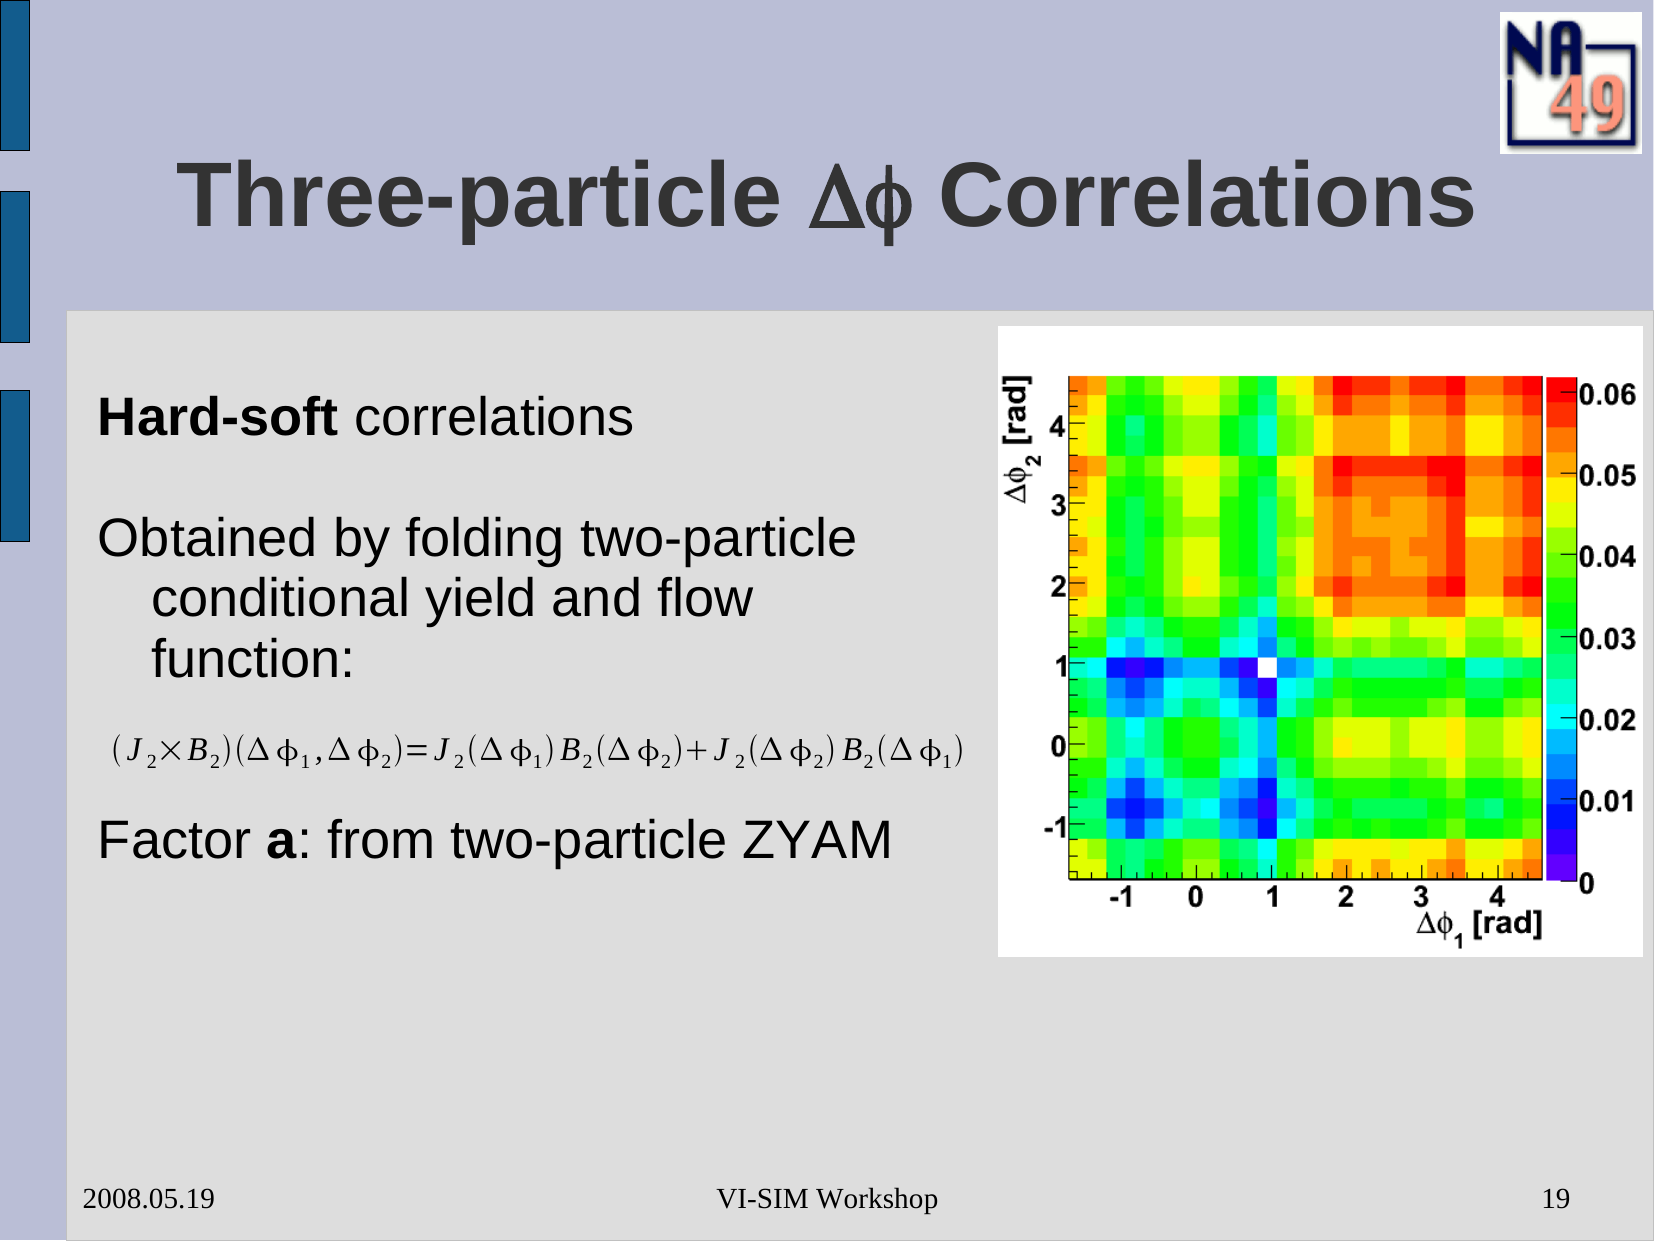

# Three-particle Df Correlations
Hard-soft correlations
Obtained by folding two-particle conditional yield and flow function:
Factor a: from two-particle ZYAM
2008.05.19
VI-SIM Workshop
19